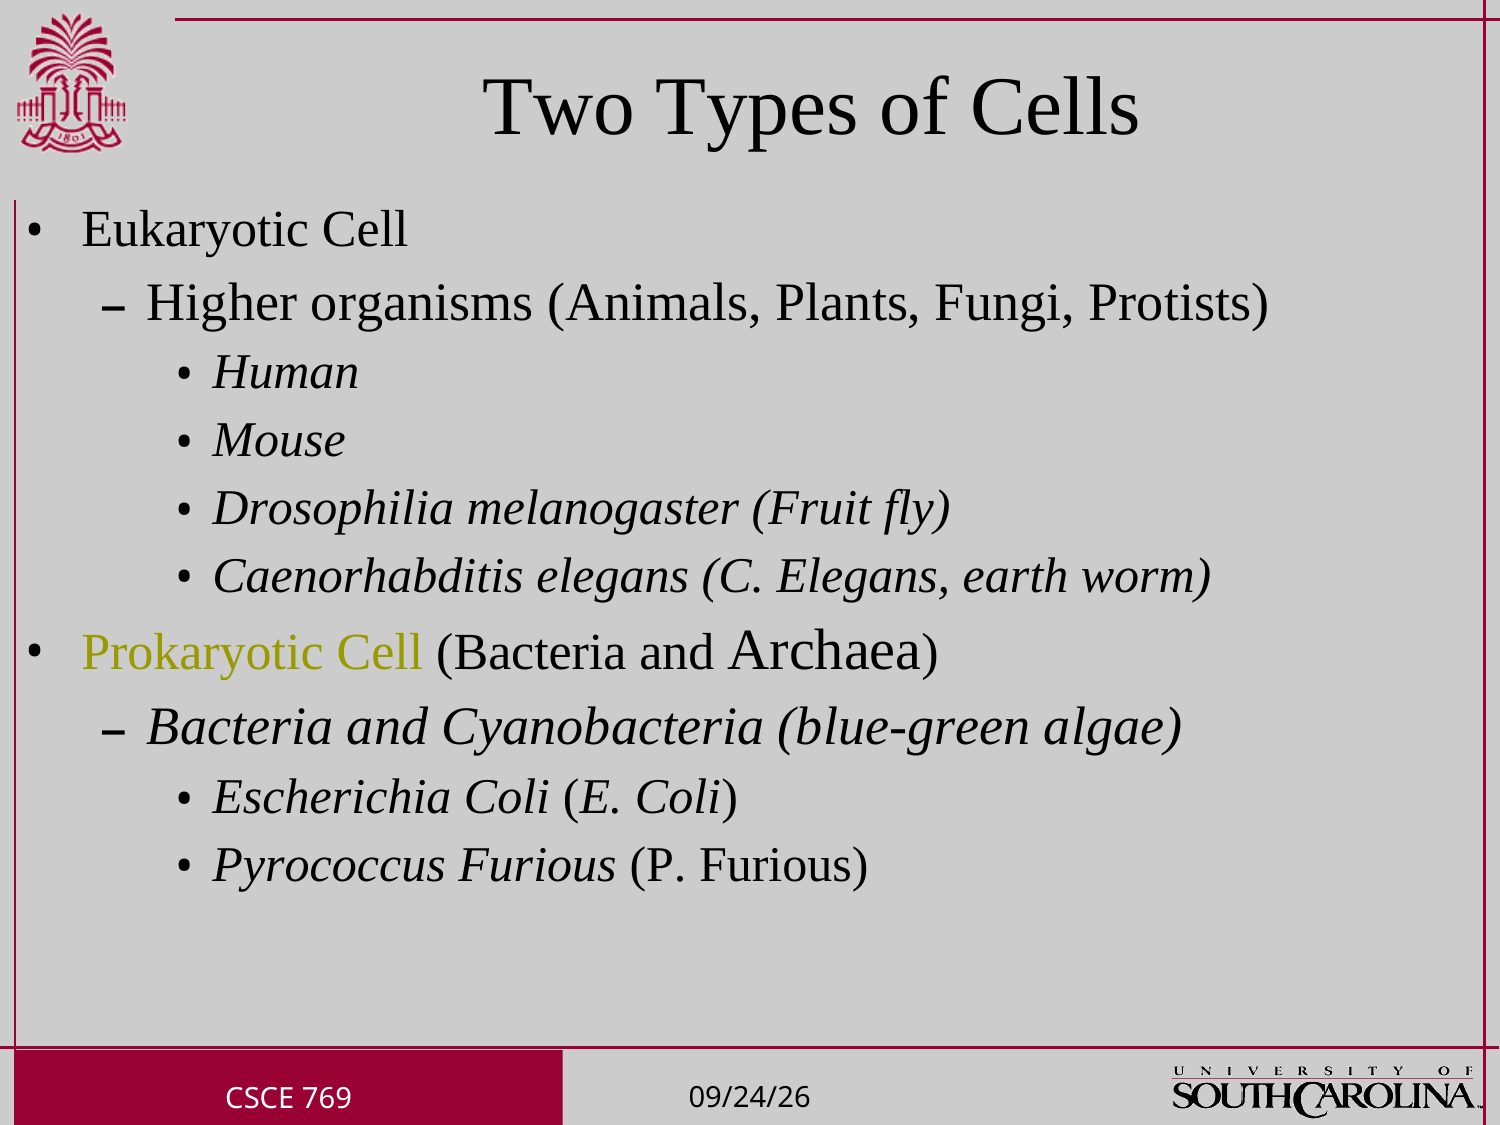

# Two Types of Cells
Eukaryotic Cell
Higher organisms (Animals, Plants, Fungi, Protists)
Human
Mouse
Drosophilia melanogaster (Fruit fly)
Caenorhabditis elegans (C. Elegans, earth worm)
Prokaryotic Cell (Bacteria and Archaea)
Bacteria and Cyanobacteria (blue-green algae)
Escherichia Coli (E. Coli)
Pyrococcus Furious (P. Furious)